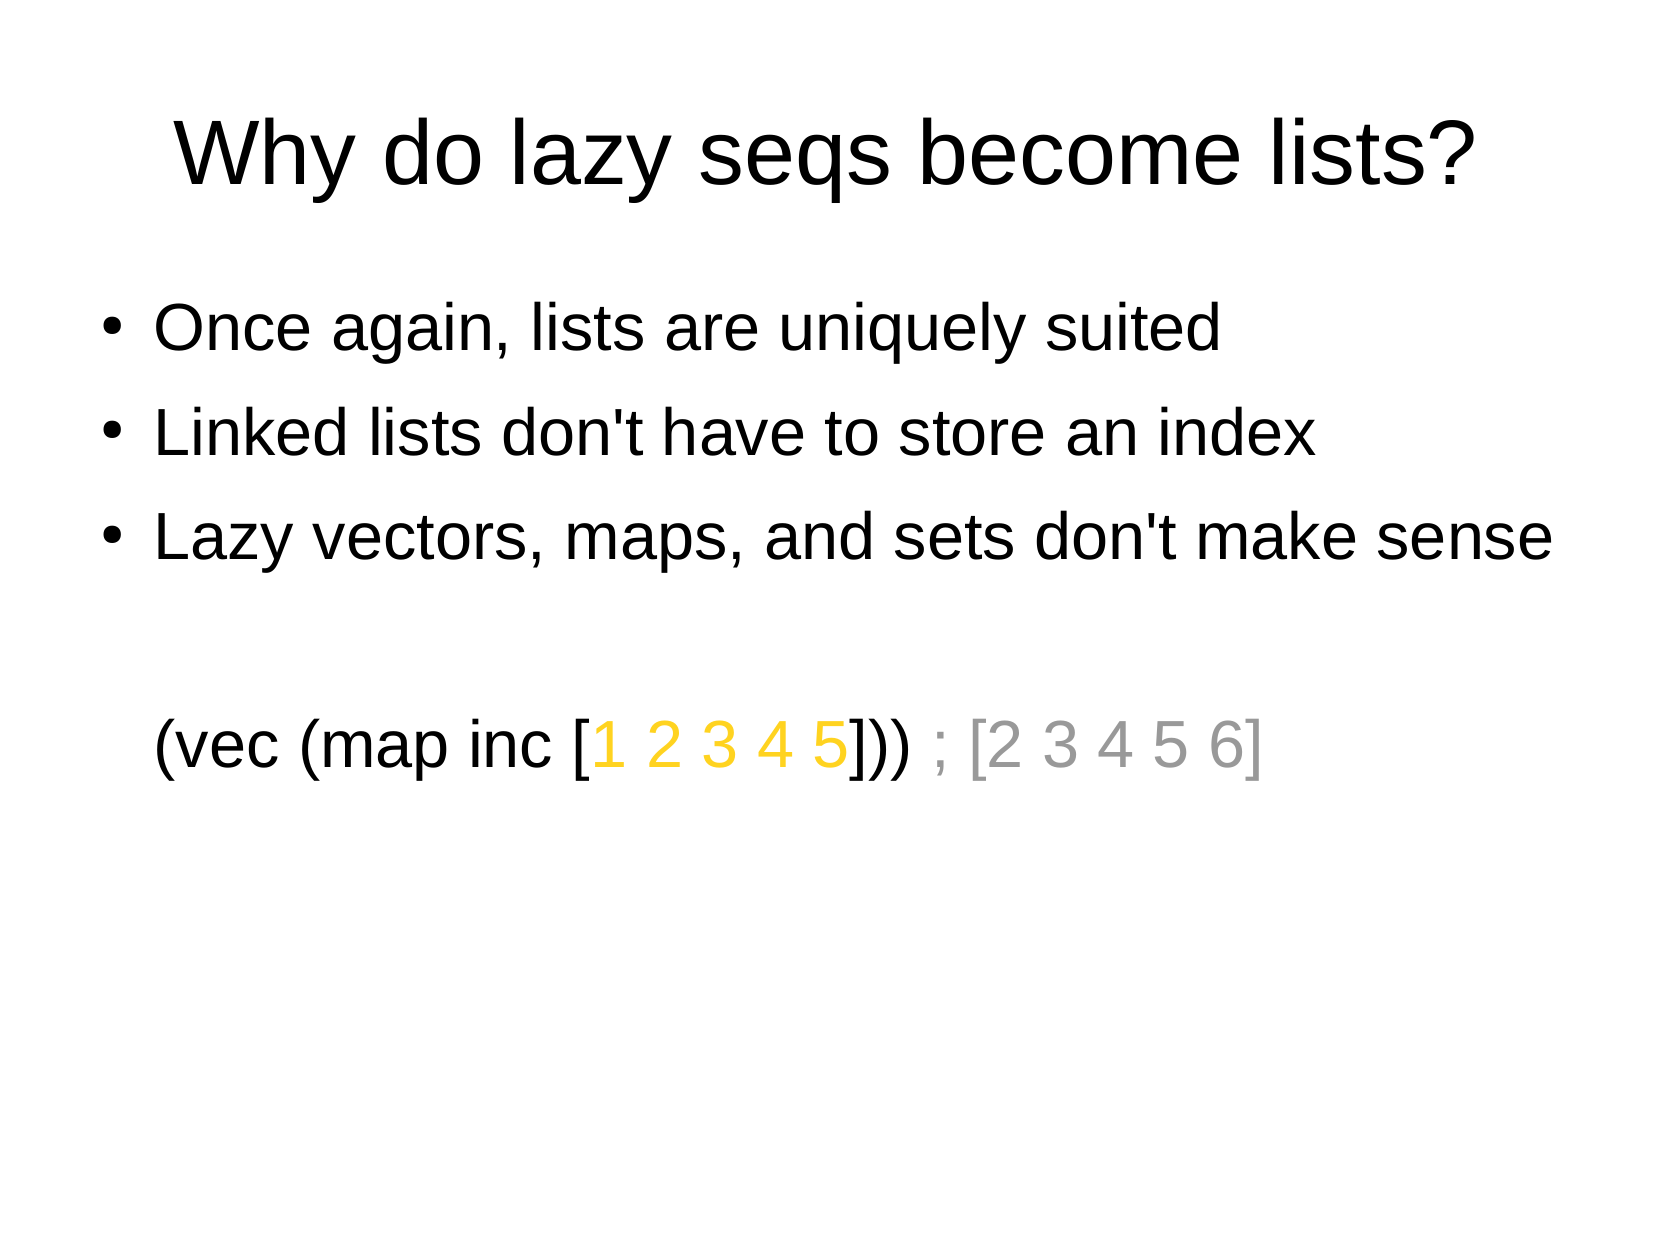

# Why do lazy seqs become lists?
Once again, lists are uniquely suited
Linked lists don't have to store an index
Lazy vectors, maps, and sets don't make sense
(vec (map inc [1 2 3 4 5])) ; [2 3 4 5 6]